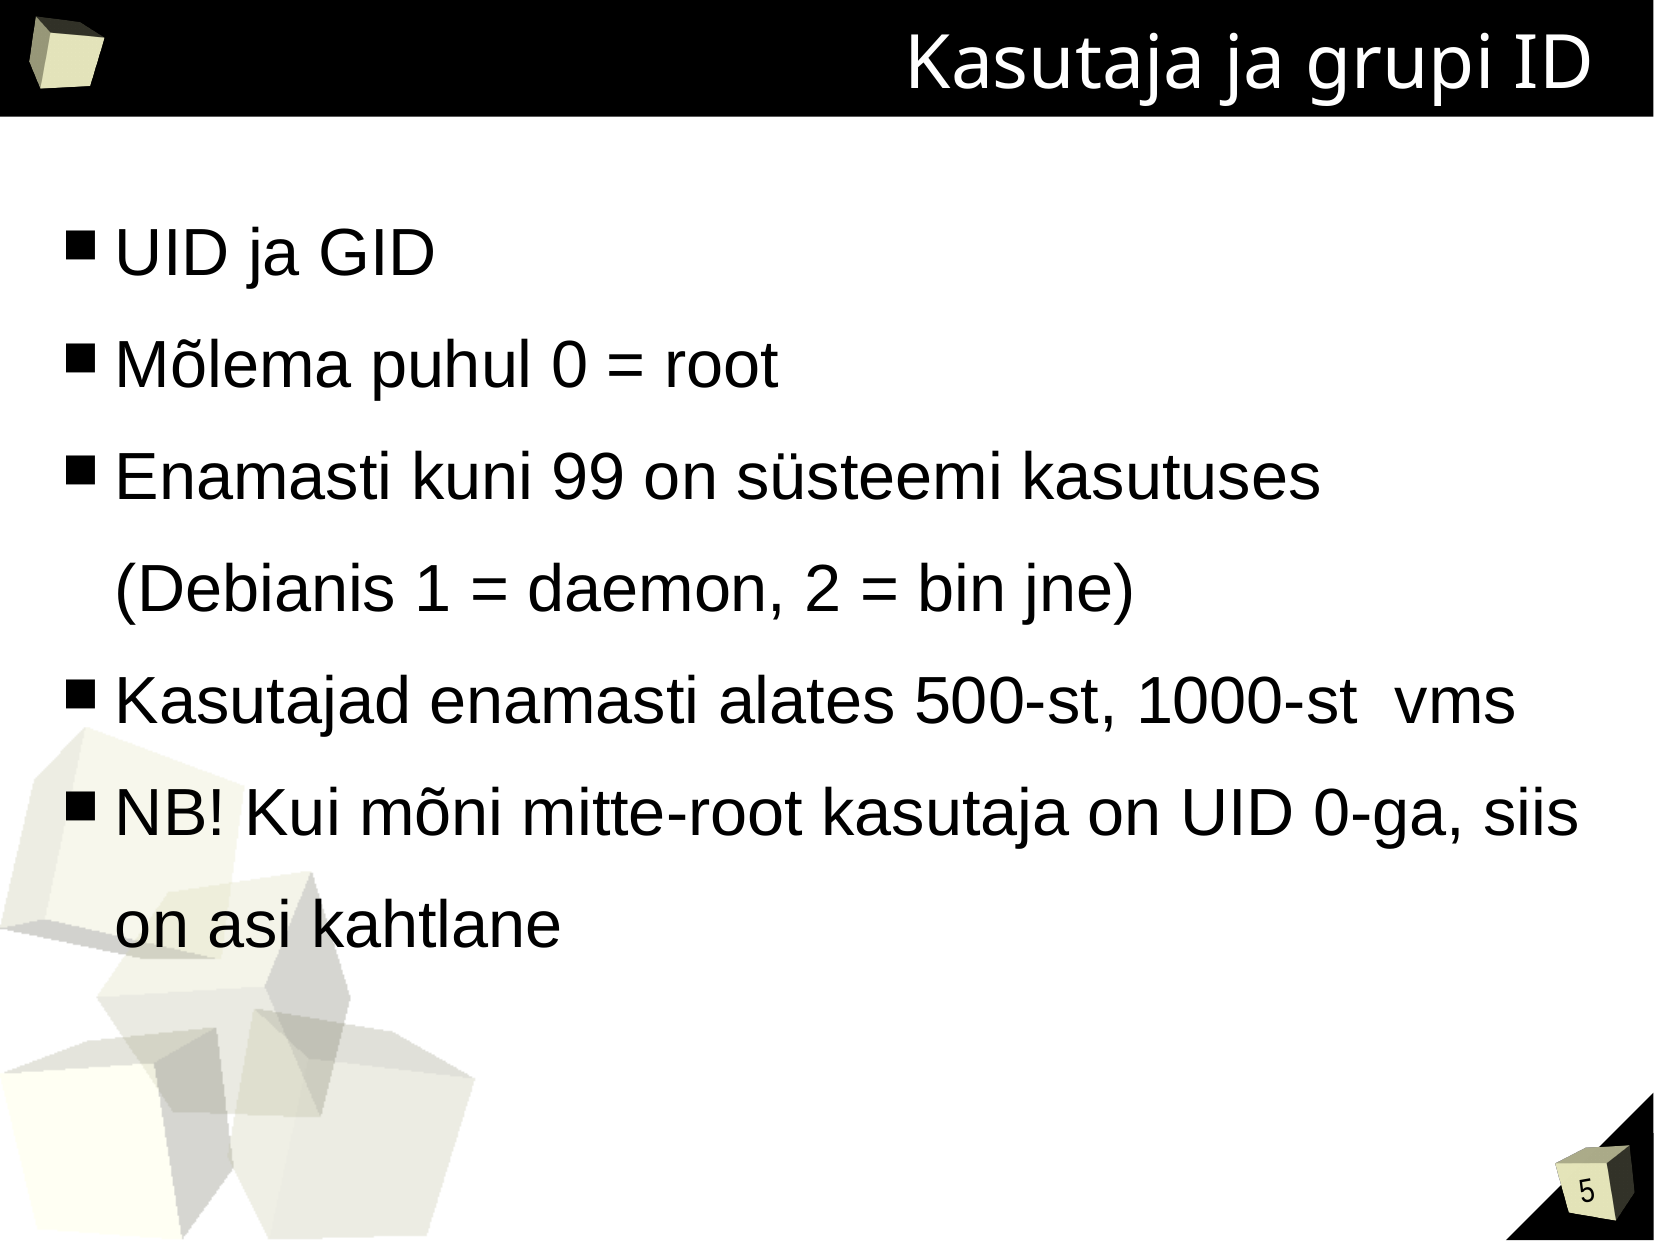

# Kasutaja ja grupi ID
UID ja GID
Mõlema puhul 0 = root
Enamasti kuni 99 on süsteemi kasutuses (Debianis 1 = daemon, 2 = bin jne)
Kasutajad enamasti alates 500-st, 1000-st vms
NB! Kui mõni mitte-root kasutaja on UID 0-ga, siis on asi kahtlane